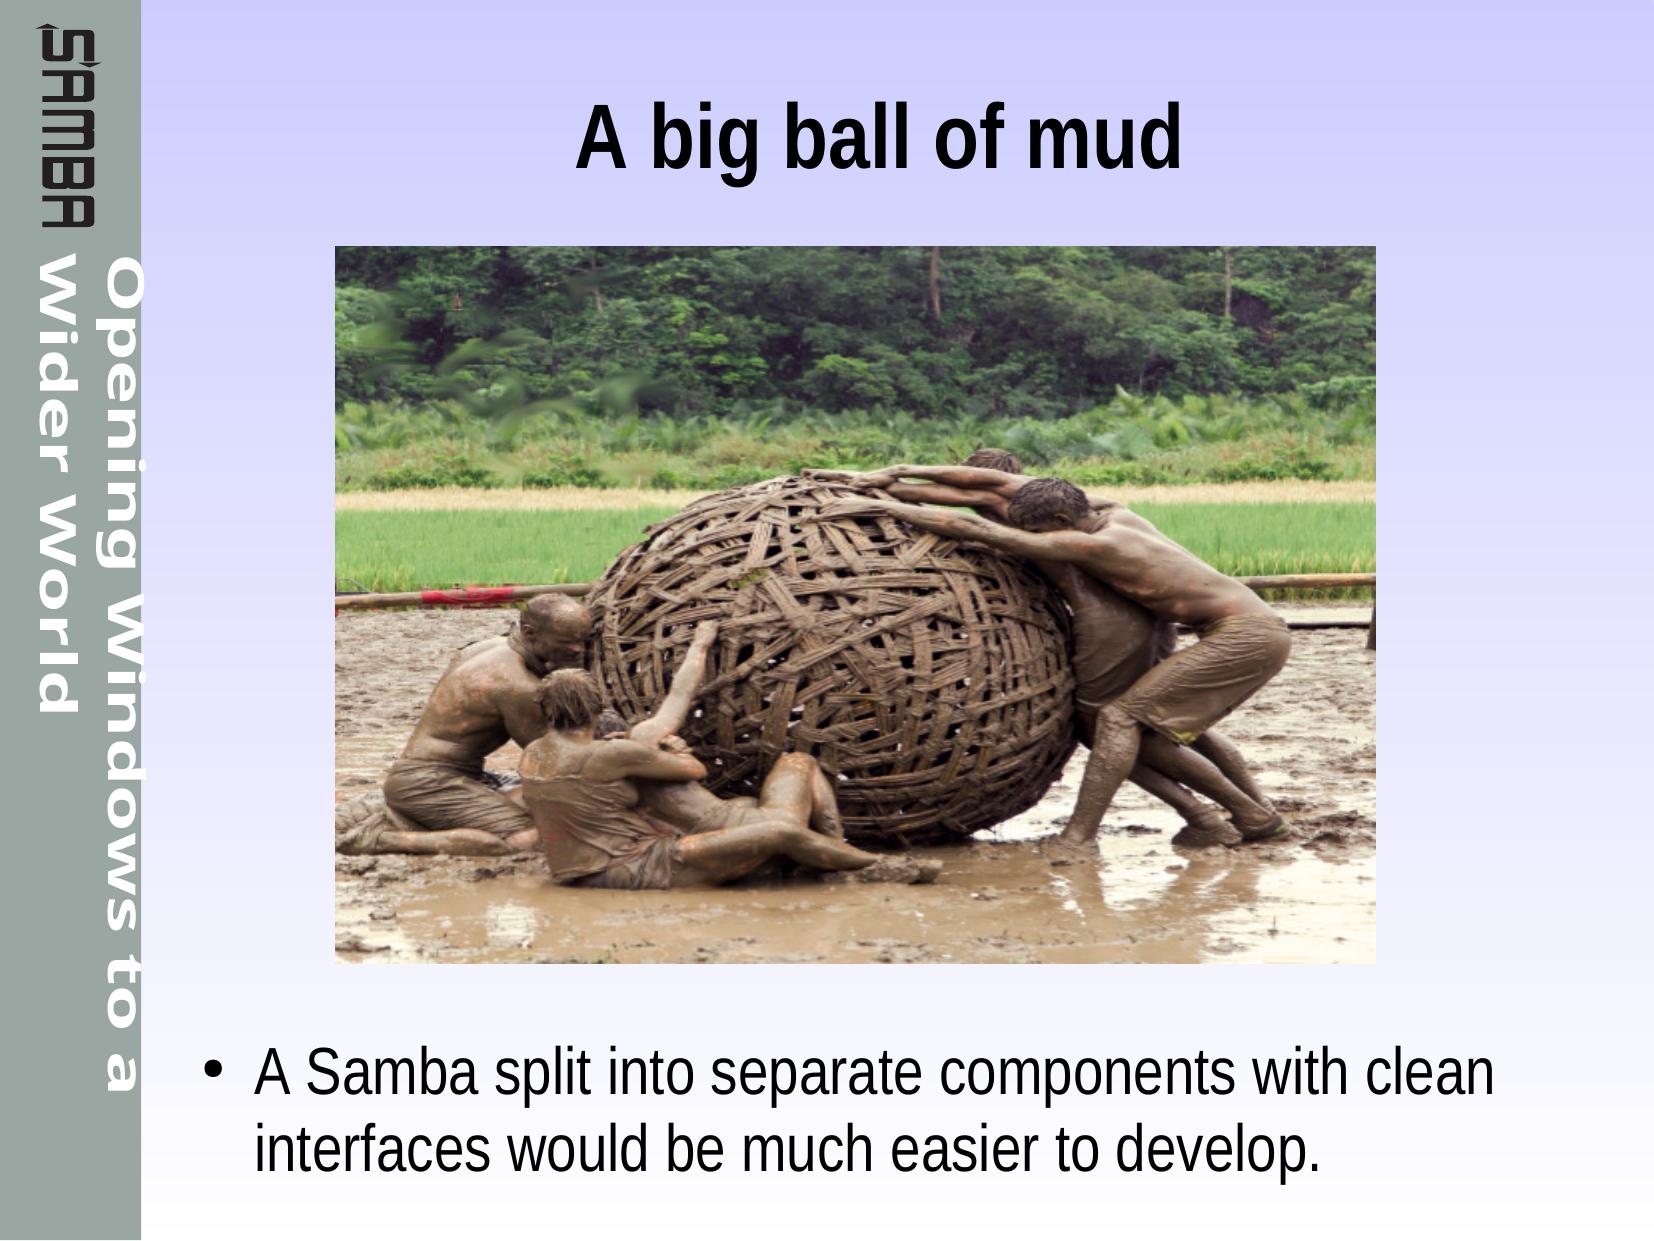

# A big ball of mud
A Samba split into separate components with clean interfaces would be much easier to develop.